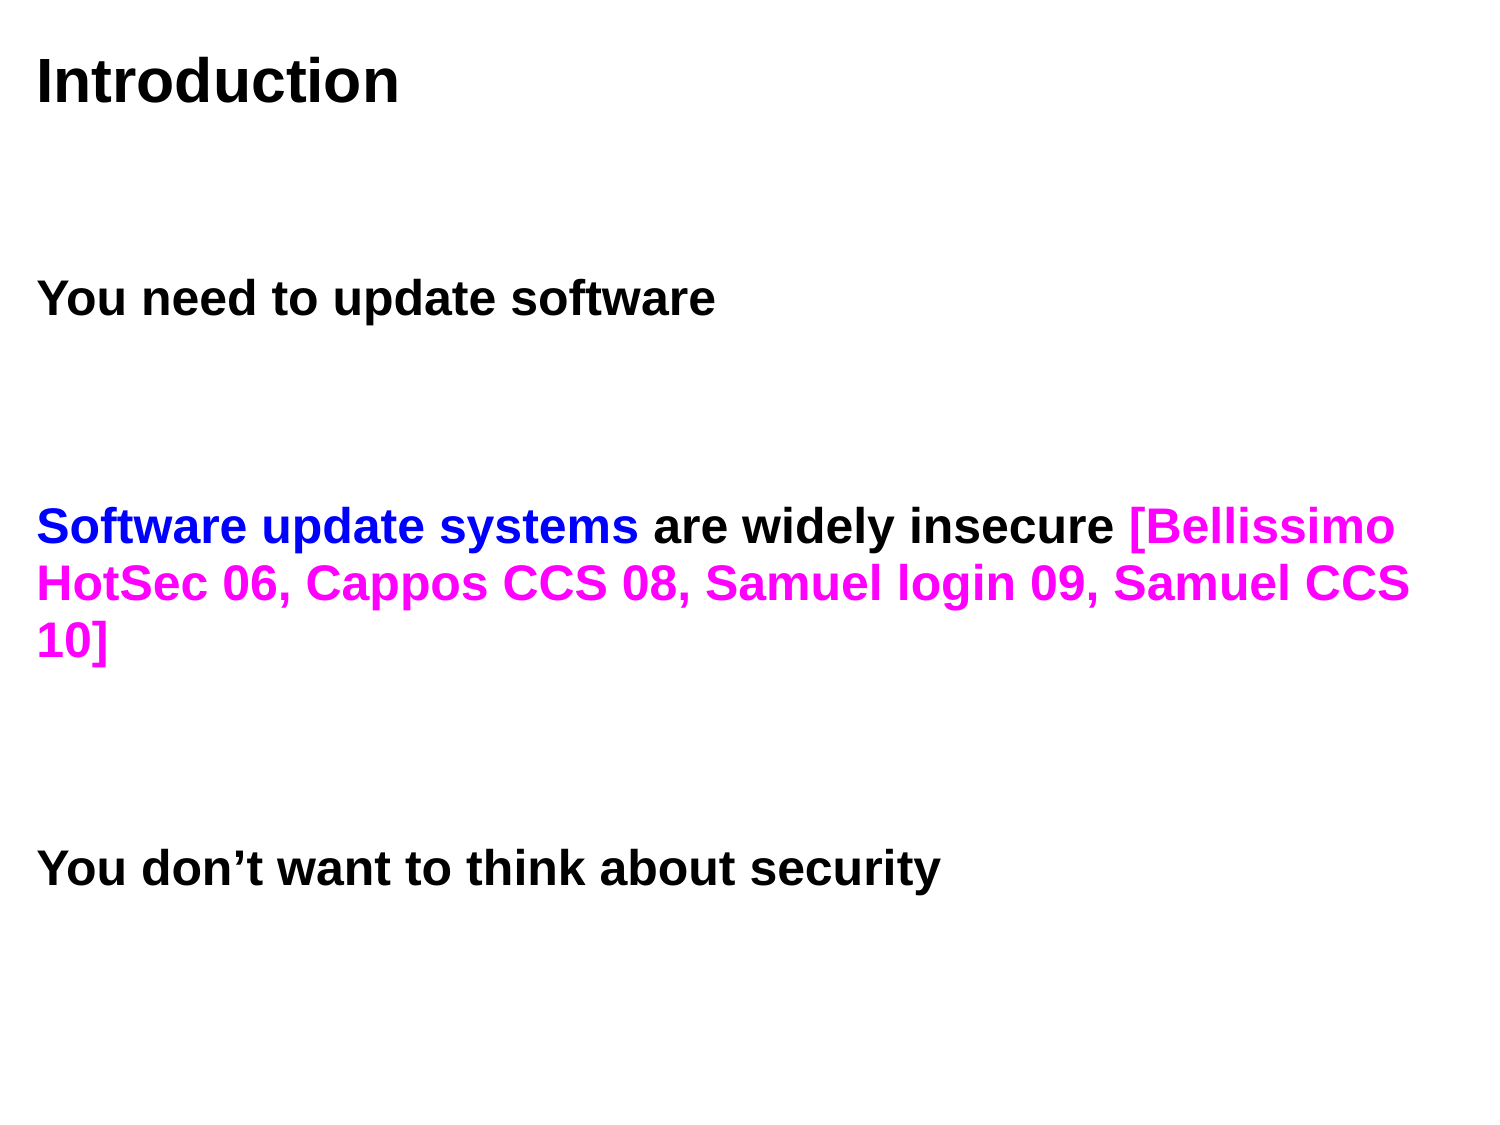

# Introduction
You need to update software
Software update systems are widely insecure [Bellissimo HotSec 06, Cappos CCS 08, Samuel login 09, Samuel CCS 10]
You don’t want to think about security